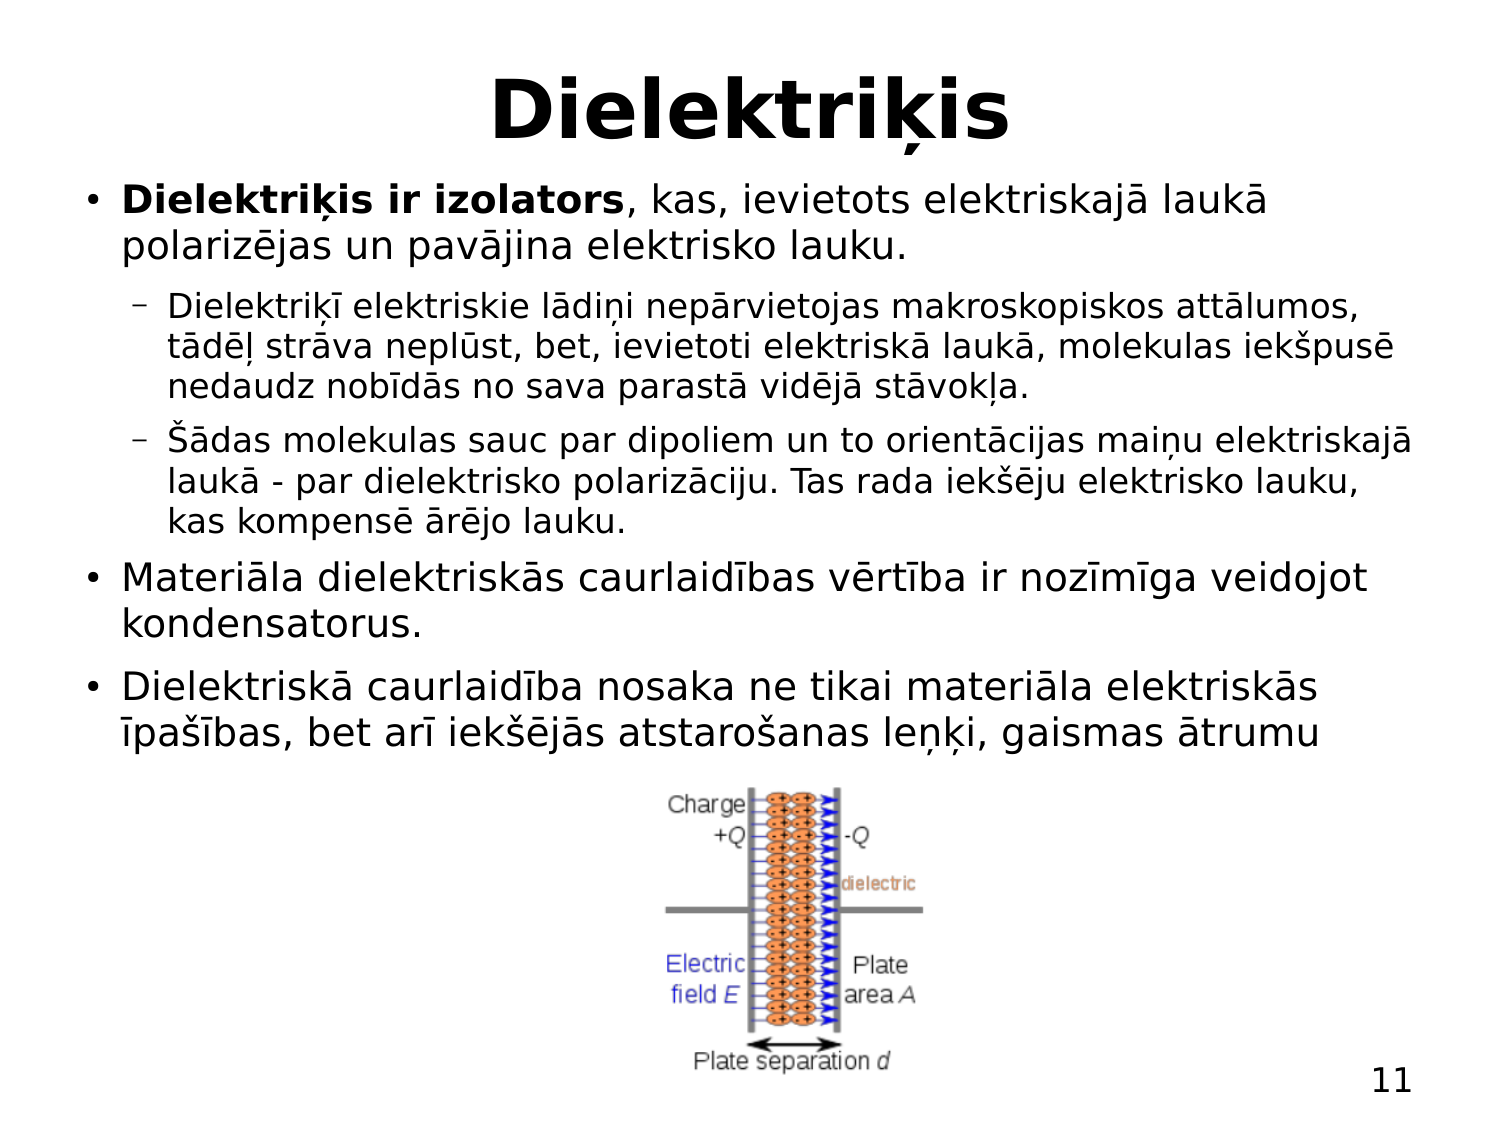

# Dielektriķis
Dielektriķis ir izolators, kas, ievietots elektriskajā laukā polarizējas un pavājina elektrisko lauku.
Dielektriķī elektriskie lādiņi nepārvietojas makroskopiskos attālumos, tādēļ strāva neplūst, bet, ievietoti elektriskā laukā, molekulas iekšpusē nedaudz nobīdās no sava parastā vidējā stāvokļa.
Šādas molekulas sauc par dipoliem un to orientācijas maiņu elektriskajā laukā - par dielektrisko polarizāciju. Tas rada iekšēju elektrisko lauku, kas kompensē ārējo lauku.
Materiāla dielektriskās caurlaidības vērtība ir nozīmīga veidojot kondensatorus.
Dielektriskā caurlaidība nosaka ne tikai materiāla elektriskās īpašības, bet arī iekšējās atstarošanas leņķi, gaismas ātrumu